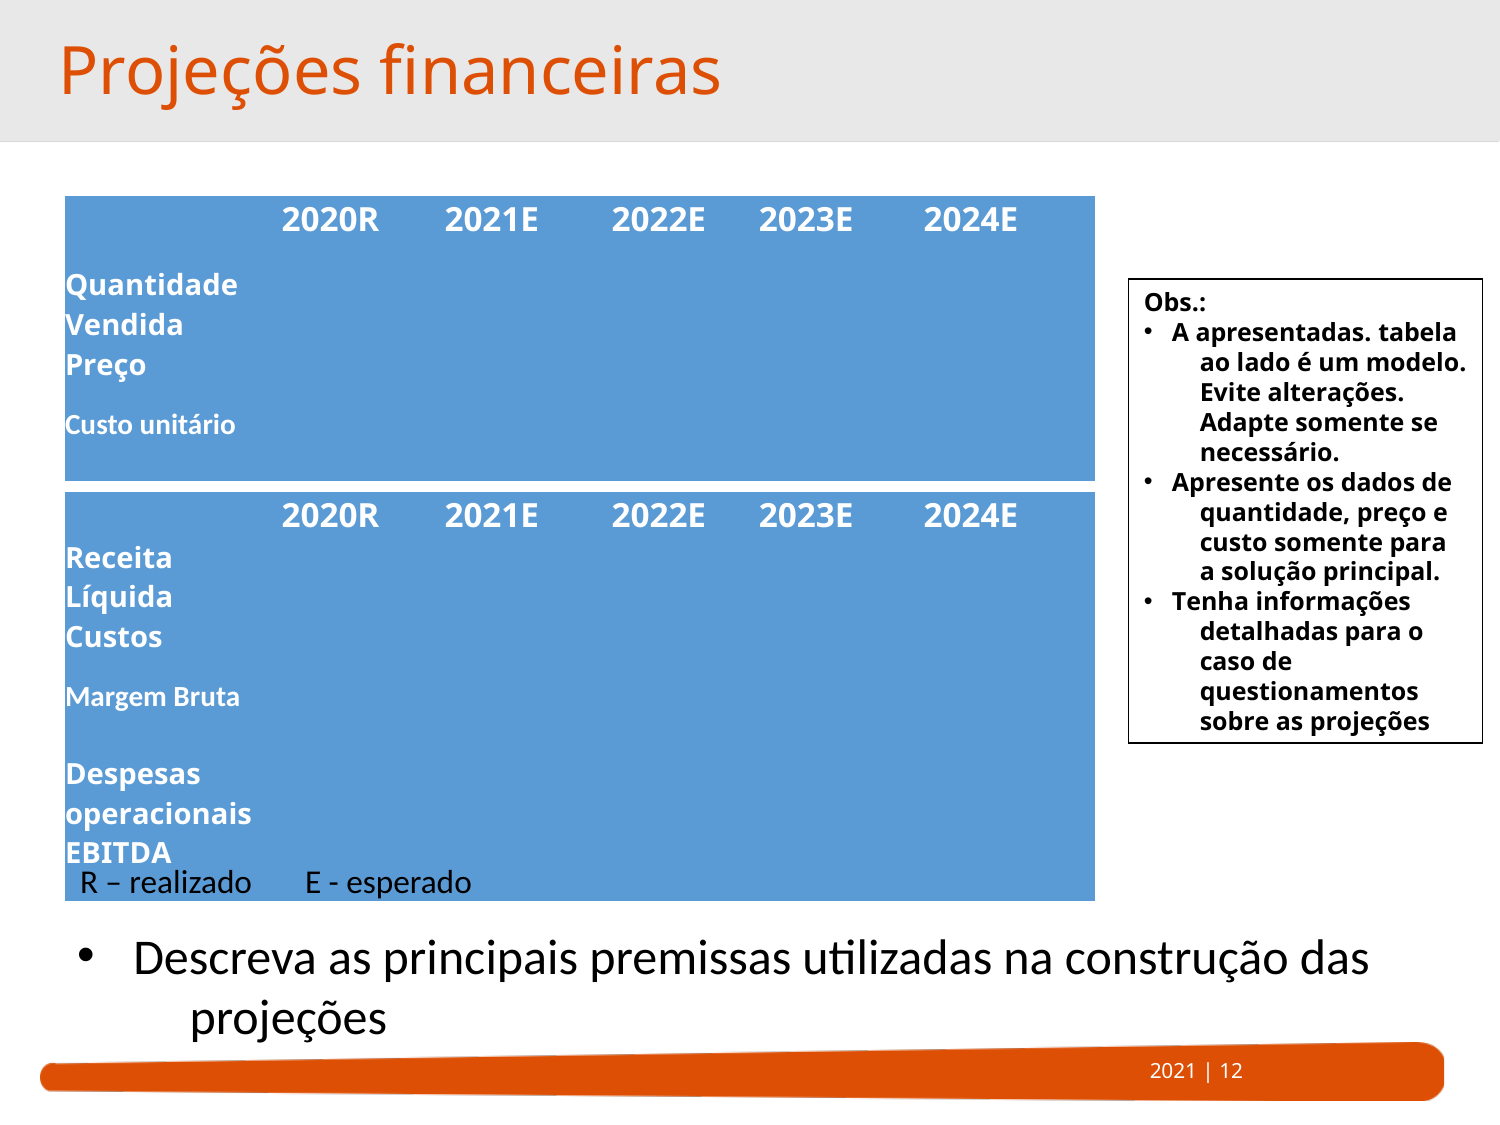

Projeções financeiras
| | 2020R | 2021E | 2022E | 2023E | 2024E |
| --- | --- | --- | --- | --- | --- |
| Quantidade Vendida | | | | | |
| Preço | | | | | |
| Custo unitário | | | | | |
Obs.:
A apresentadas. tabela ao lado é um modelo. Evite alterações. Adapte somente se necessário.
Apresente os dados de quantidade, preço e custo somente para a solução principal.
Tenha informações detalhadas para o caso de questionamentos sobre as projeções
| | 2020R | 2021E | 2022E | 2023E | 2024E |
| --- | --- | --- | --- | --- | --- |
| Receita Líquida | | | | | |
| Custos | | | | | |
| Margem Bruta | | | | | |
| Despesas operacionais | | | | | |
| EBITDA | | | | | |
R – realizado	E - esperado
Descreva as principais premissas utilizadas na construção das projeções